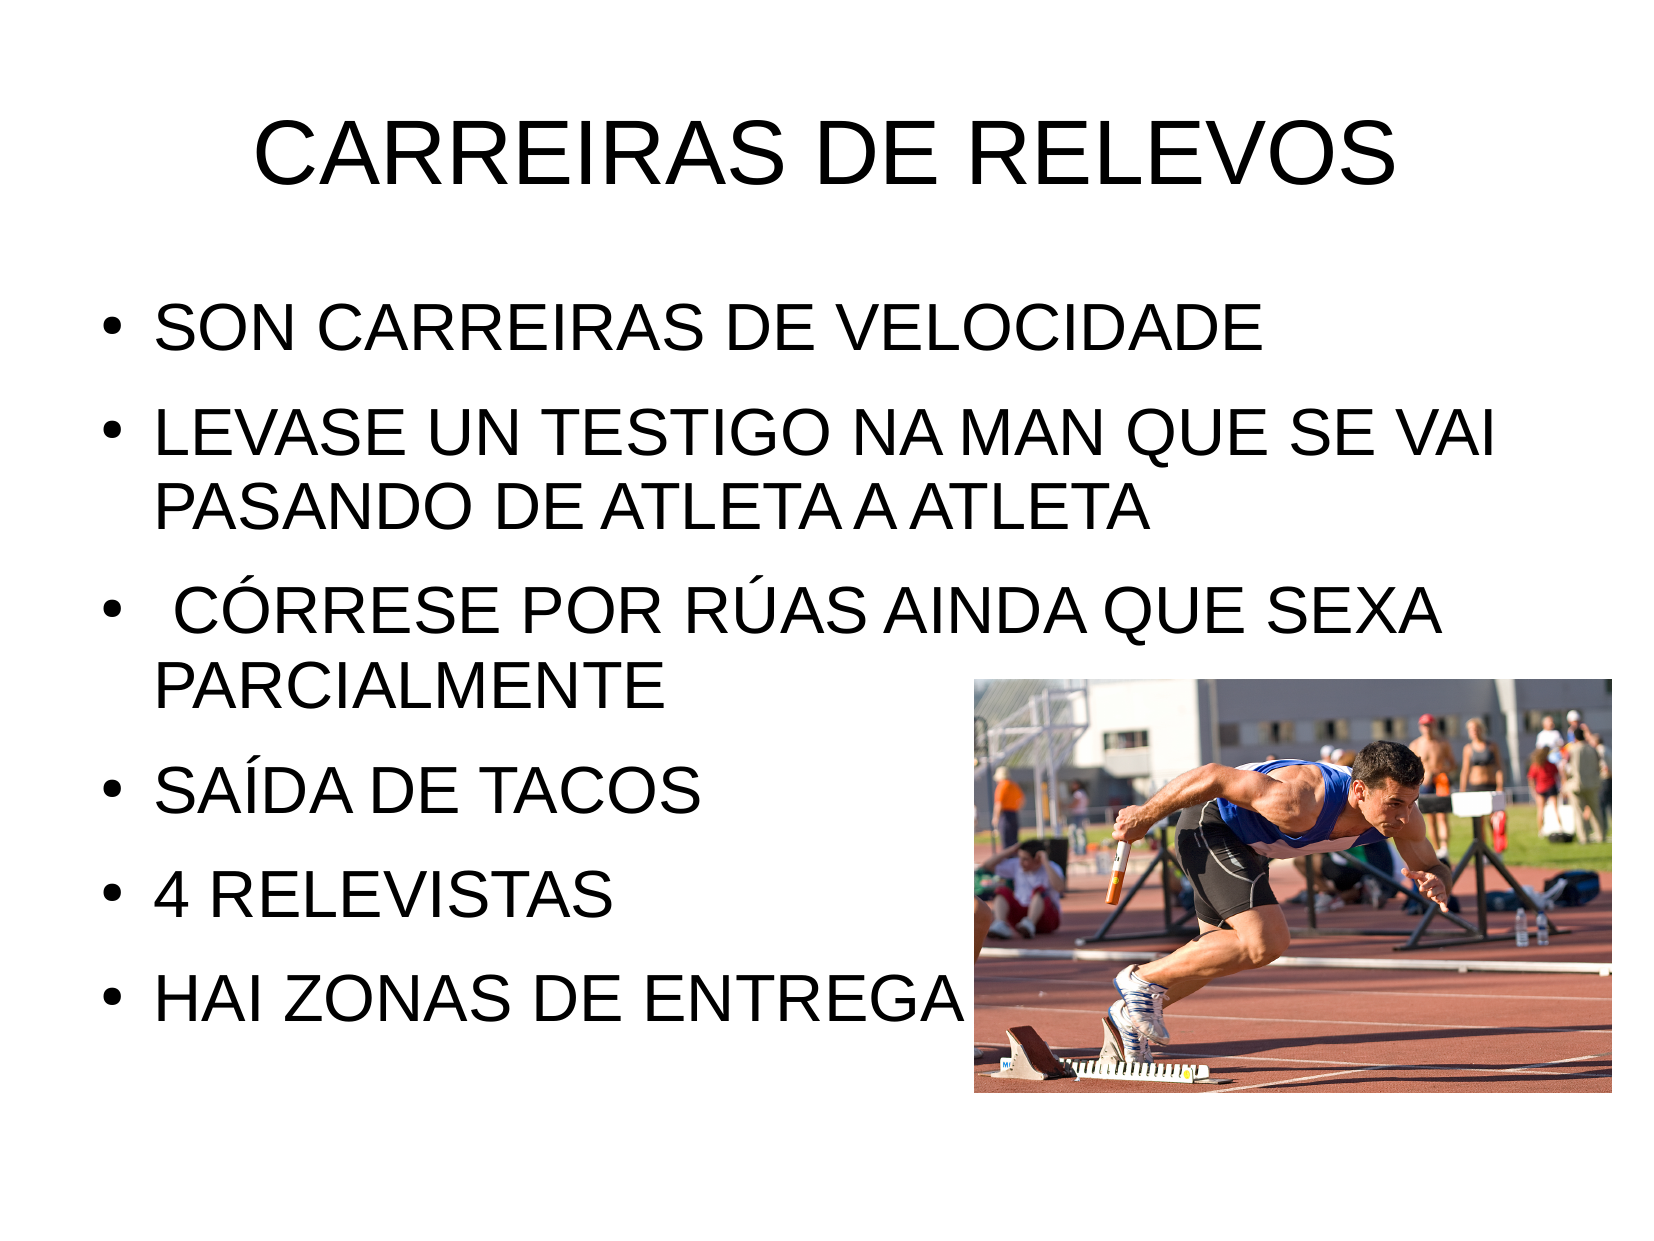

# CARREIRAS DE RELEVOS
SON CARREIRAS DE VELOCIDADE
LEVASE UN TESTIGO NA MAN QUE SE VAI PASANDO DE ATLETA A ATLETA
 CÓRRESE POR RÚAS AINDA QUE SEXA PARCIALMENTE
SAÍDA DE TACOS
4 RELEVISTAS
HAI ZONAS DE ENTREGA